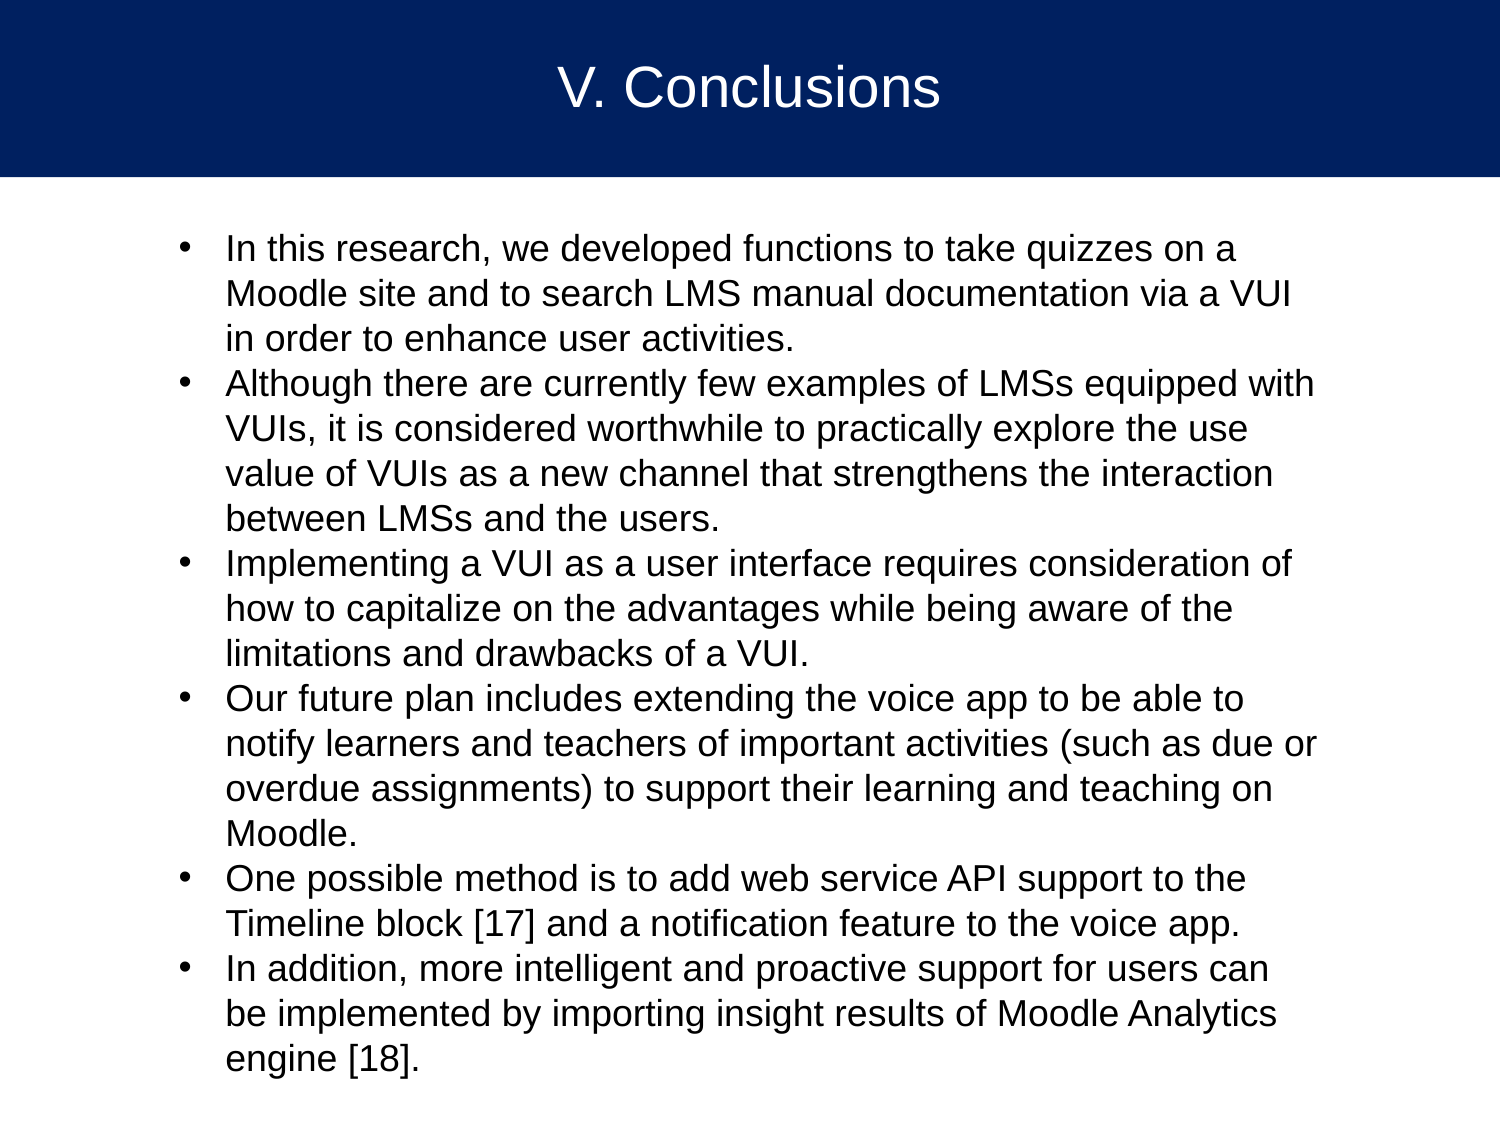

V. Conclusions
In this research, we developed functions to take quizzes on a Moodle site and to search LMS manual documentation via a VUI in order to enhance user activities.
Although there are currently few examples of LMSs equipped with VUIs, it is considered worthwhile to practically explore the use value of VUIs as a new channel that strengthens the interaction between LMSs and the users.
Implementing a VUI as a user interface requires consideration of how to capitalize on the advantages while being aware of the limitations and drawbacks of a VUI.
Our future plan includes extending the voice app to be able to notify learners and teachers of important activities (such as due or overdue assignments) to support their learning and teaching on Moodle.
One possible method is to add web service API support to the Timeline block [17] and a notification feature to the voice app.
In addition, more intelligent and proactive support for users can be implemented by importing insight results of Moodle Analytics engine [18].